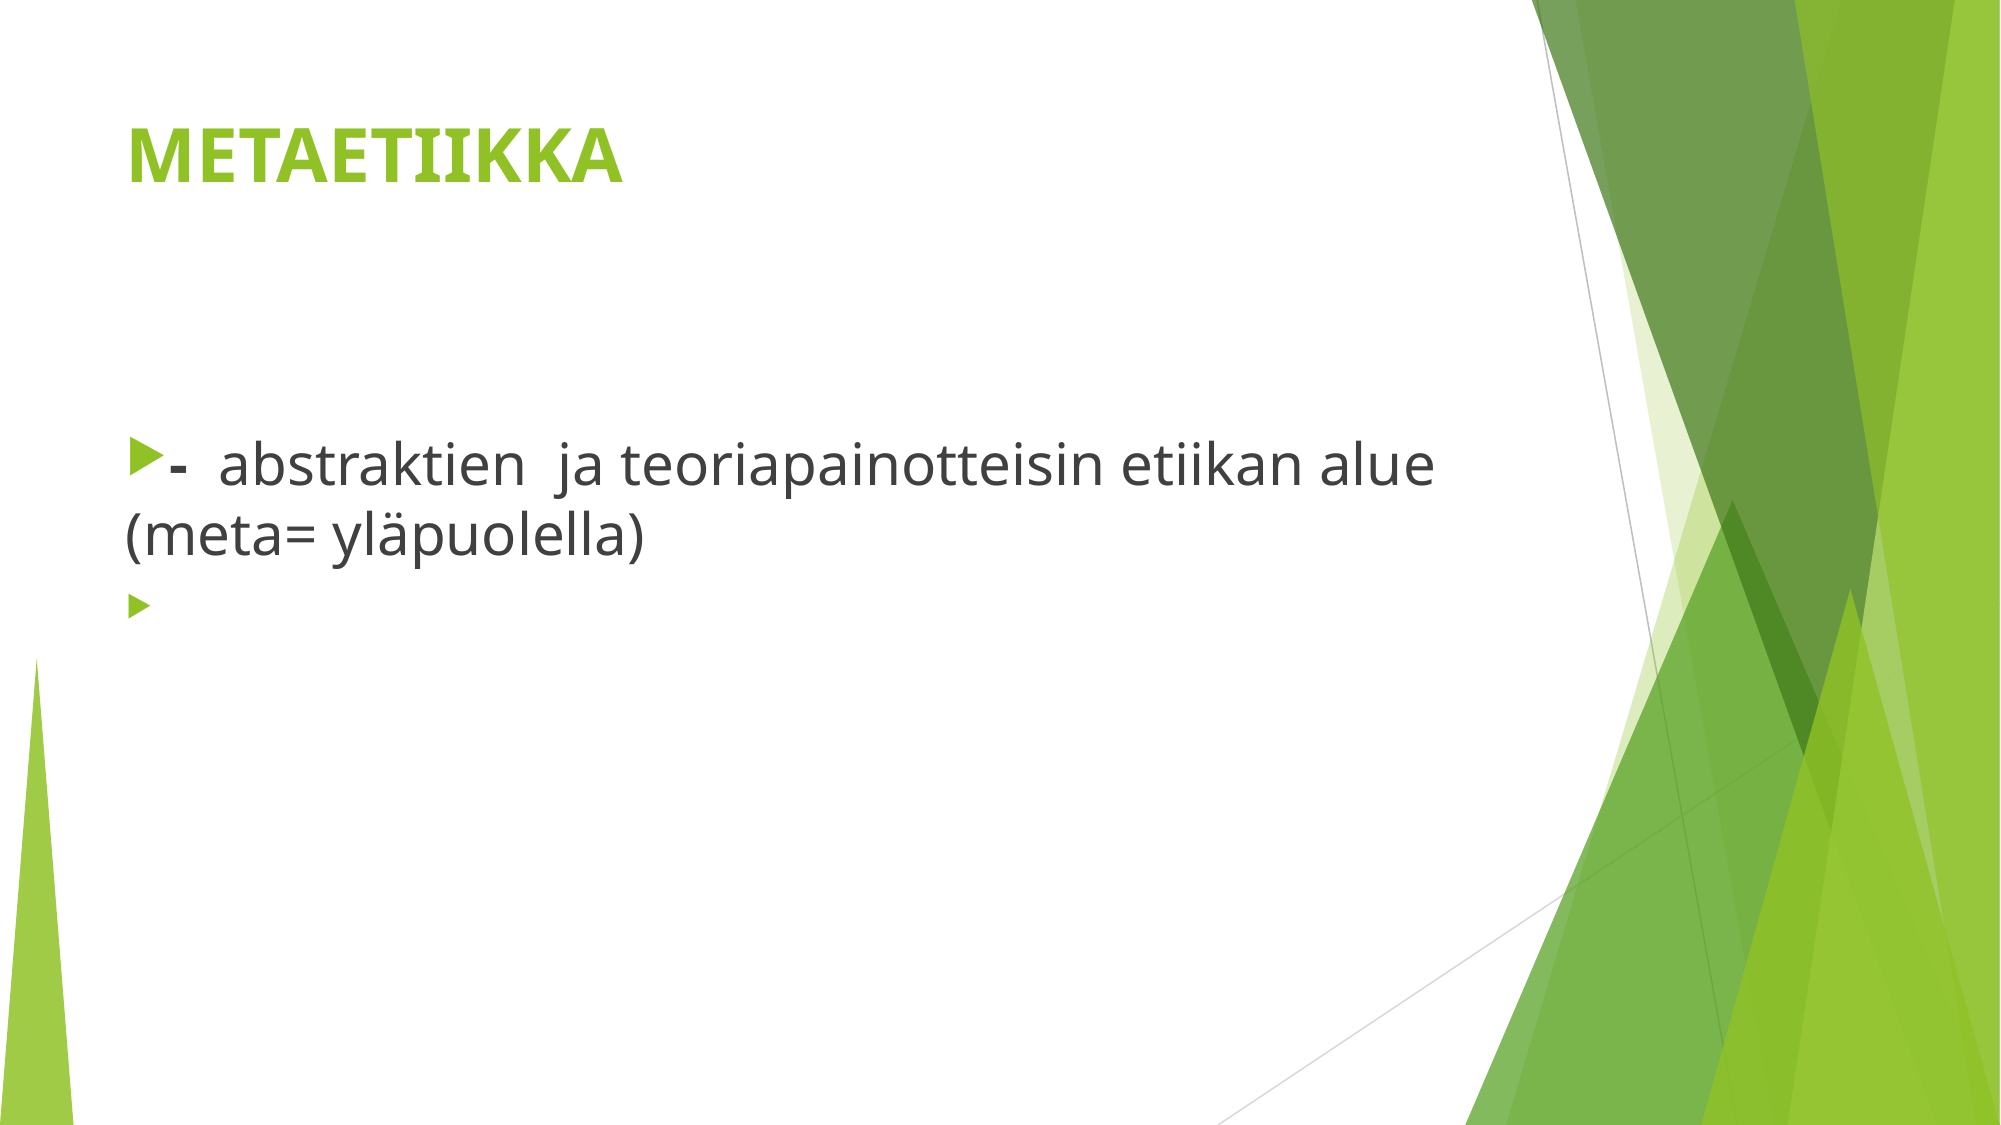

# METAETIIKKA
- abstraktien ja teoriapainotteisin etiikan alue (meta= yläpuolella)